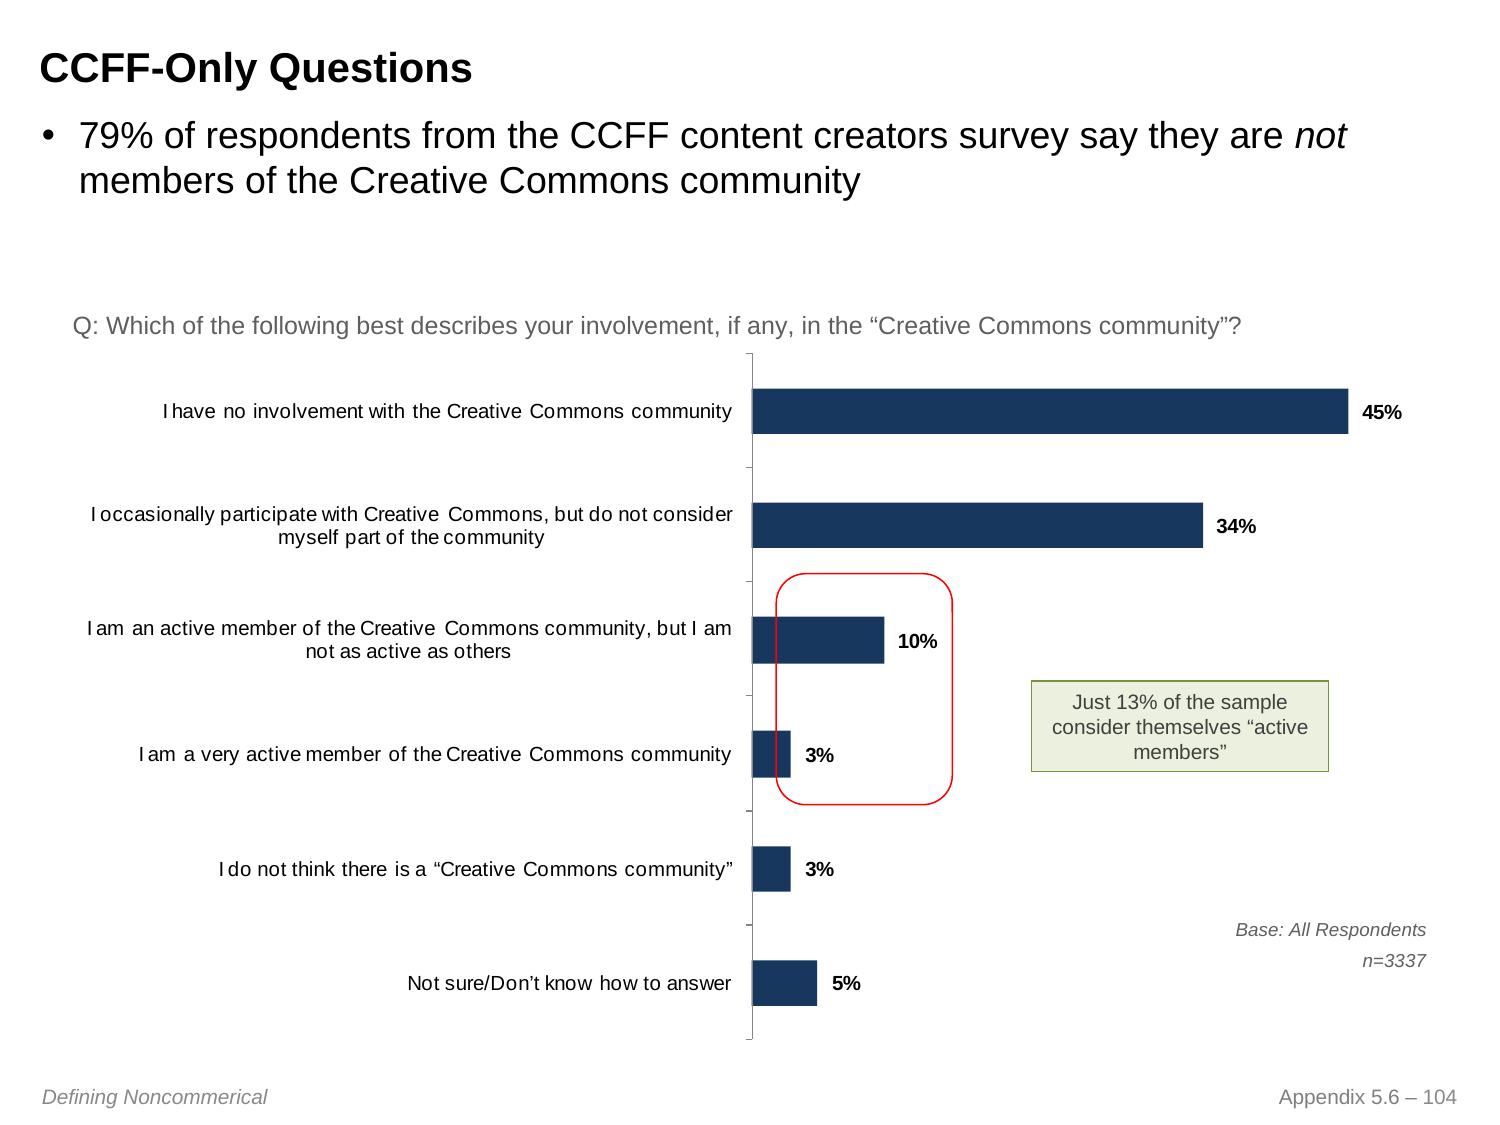

CCFF-Only Questions
79% of respondents from the CCFF content creators survey say they are not members of the Creative Commons community
Q: Which of the following best describes your involvement, if any, in the “Creative Commons community”?
Just 13% of the sample consider themselves “active members”
Base: All Respondents
n=3337
Defining Noncommerical
Appendix 5.6 –